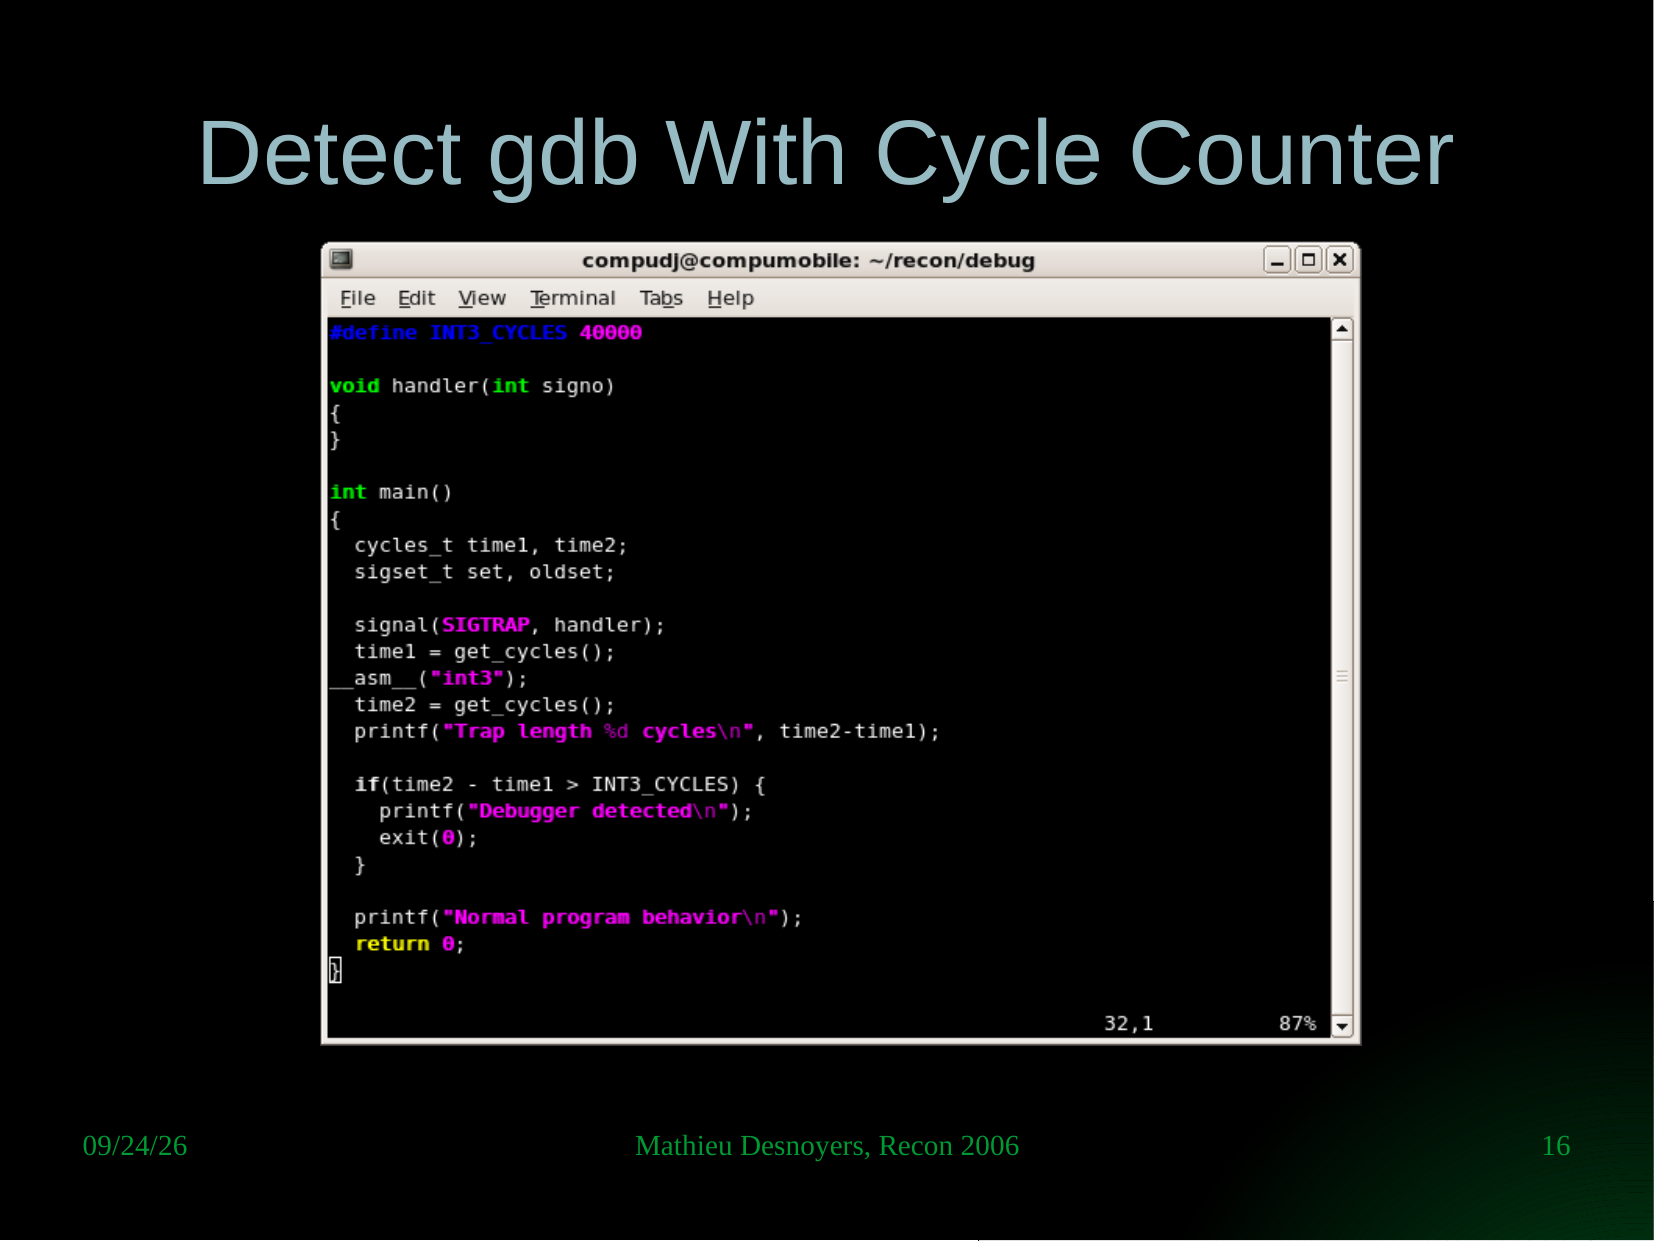

# Detect gdb With Cycle Counter
Mathieu Desnoyers, Recon 2006
16